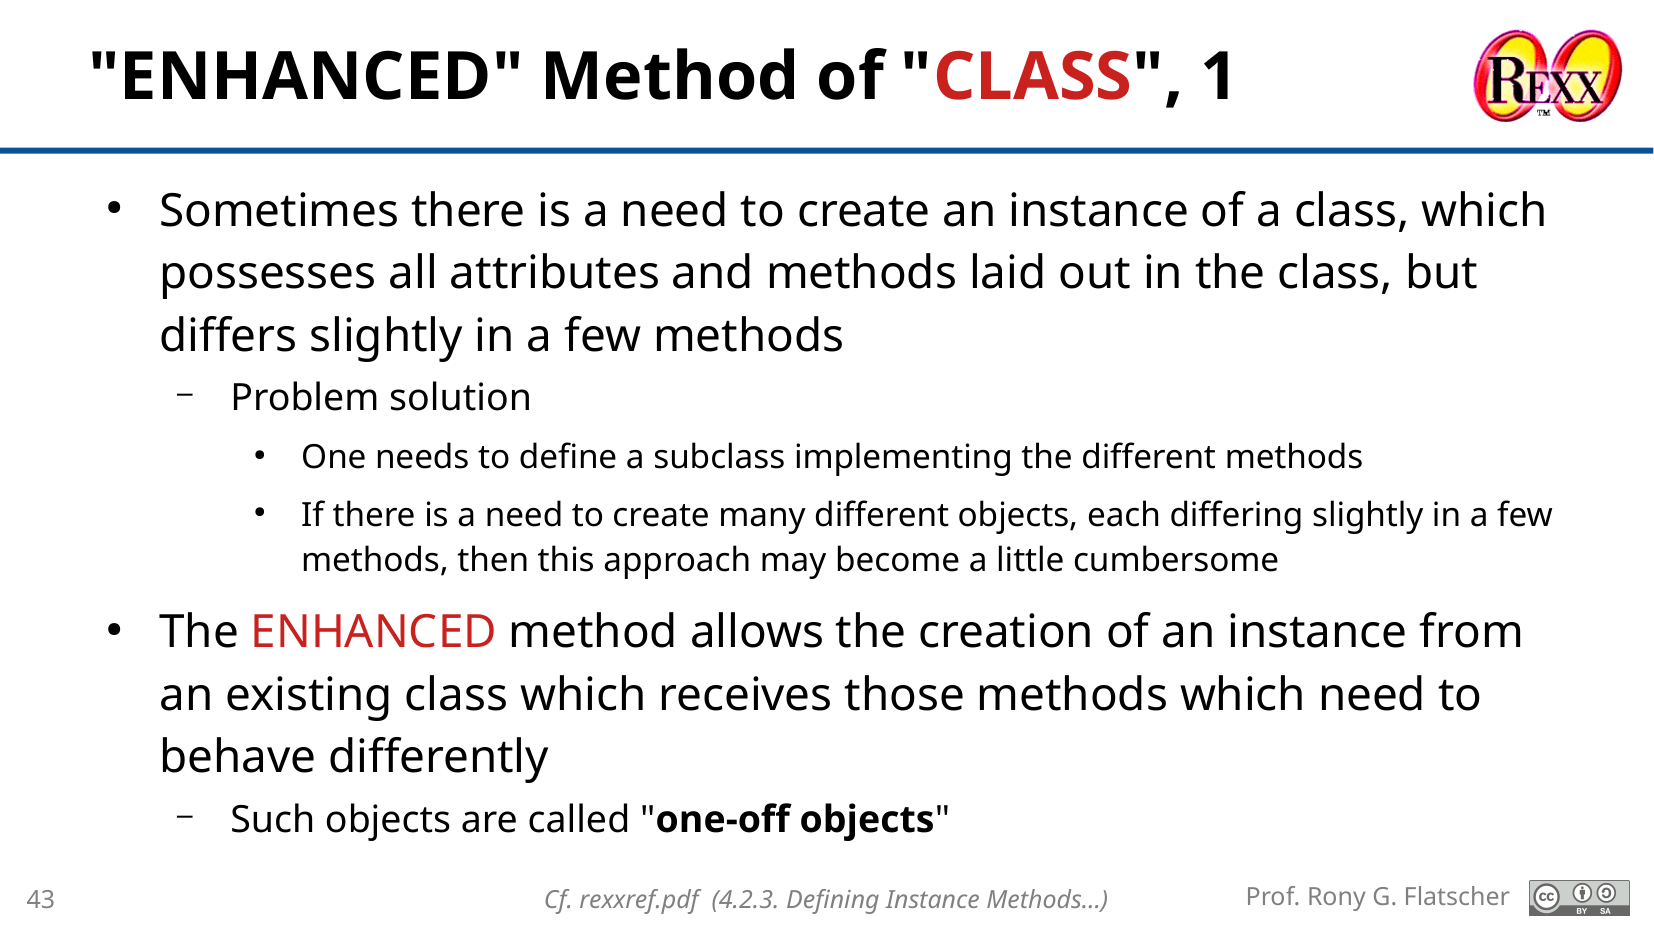

# "ENHANCED" Method of "CLASS", 1
Sometimes there is a need to create an instance of a class, which possesses all attributes and methods laid out in the class, but differs slightly in a few methods
Problem solution
One needs to define a subclass implementing the different methods
If there is a need to create many different objects, each differing slightly in a few methods, then this approach may become a little cumbersome
The ENHANCED method allows the creation of an instance from an existing class which receives those methods which need to behave differently
Such objects are called "one-off objects"
Cf. rexxref.pdf (4.2.3. Defining Instance Methods…)